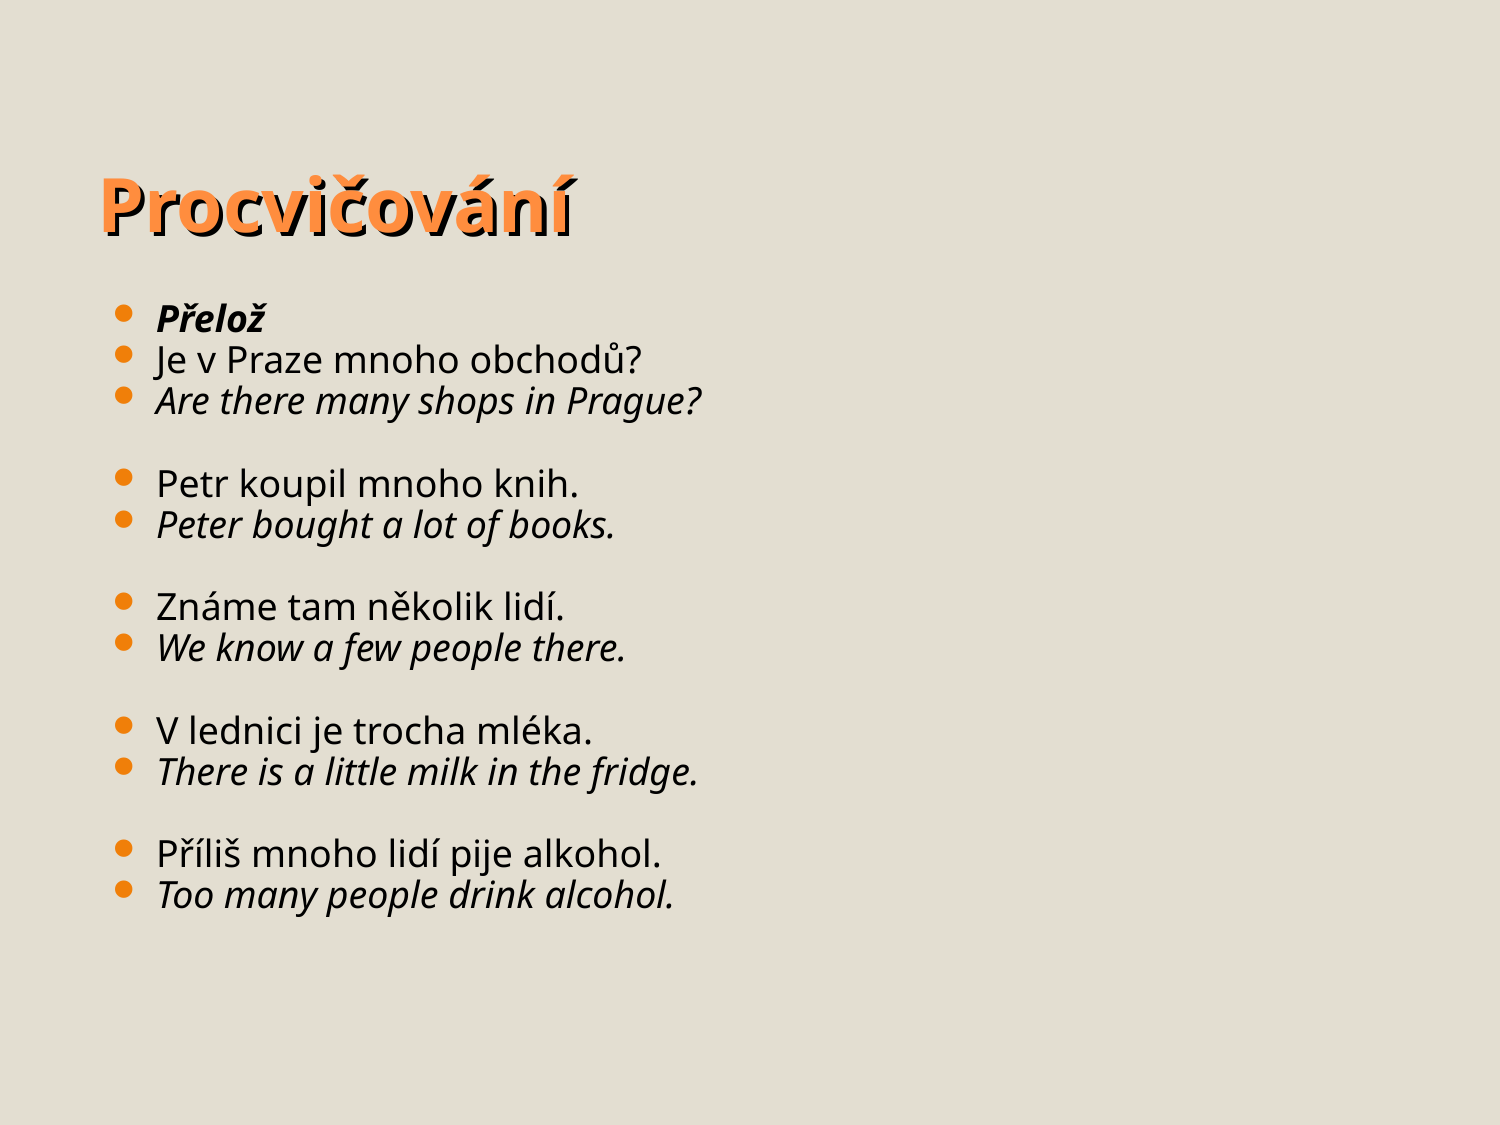

# Procvičování
Přelož
Je v Praze mnoho obchodů?
Are there many shops in Prague?
Petr koupil mnoho knih.
Peter bought a lot of books.
Známe tam několik lidí.
We know a few people there.
V lednici je trocha mléka.
There is a little milk in the fridge.
Příliš mnoho lidí pije alkohol.
Too many people drink alcohol.